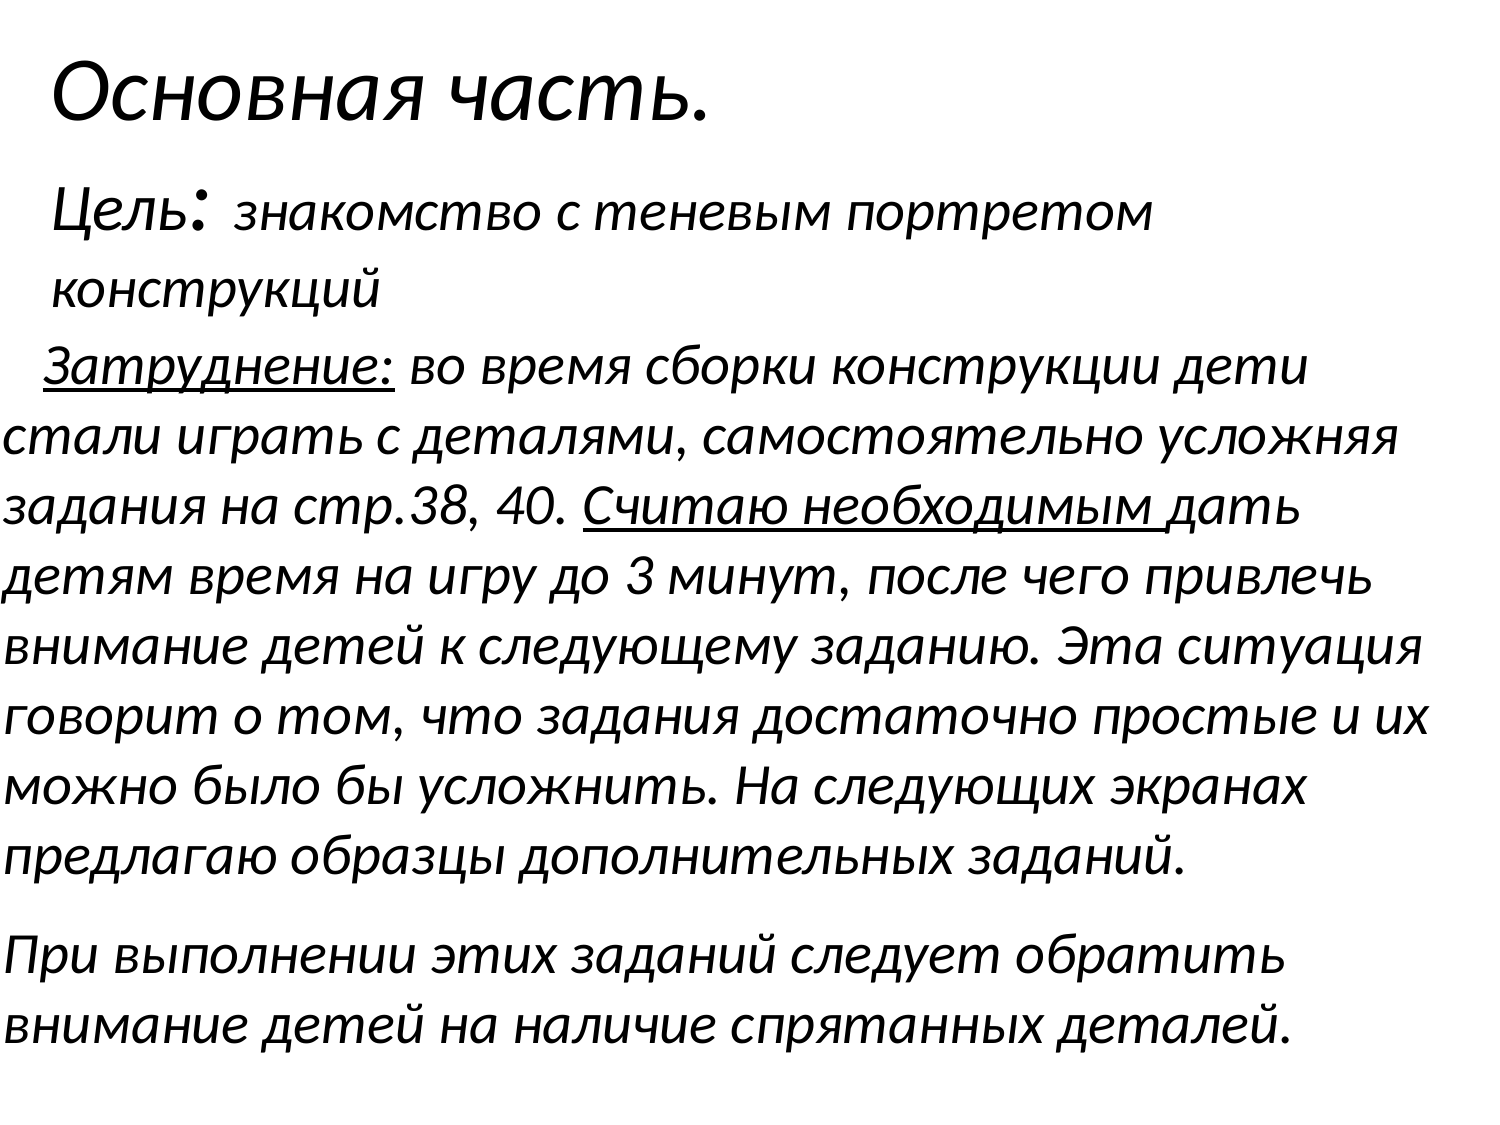

# Основная часть. Цель: знакомство с теневым портретом конструкций
 Затруднение: во время сборки конструкции дети стали играть с деталями, самостоятельно усложняя задания на стр.38, 40. Считаю необходимым дать детям время на игру до 3 минут, после чего привлечь внимание детей к следующему заданию. Эта ситуация говорит о том, что задания достаточно простые и их можно было бы усложнить. На следующих экранах предлагаю образцы дополнительных заданий.
При выполнении этих заданий следует обратить внимание детей на наличие спрятанных деталей.